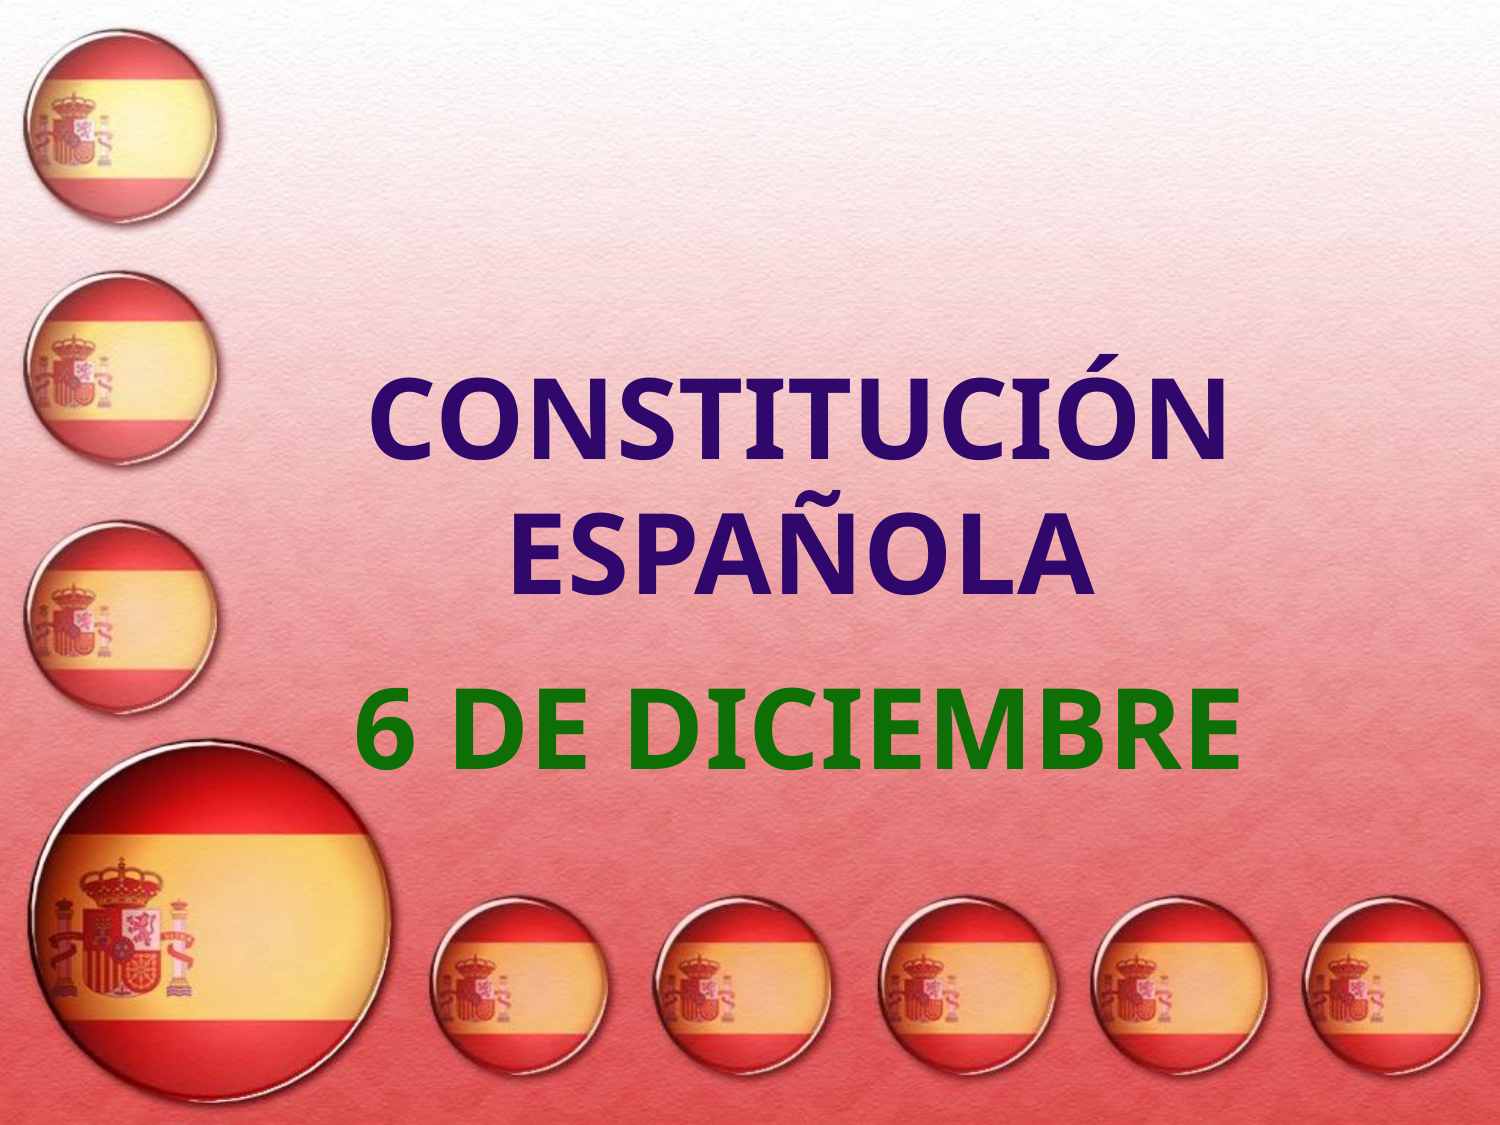

# CONSTITUCIÓN ESPAÑOLA
6 DE DICIEMBRE
2